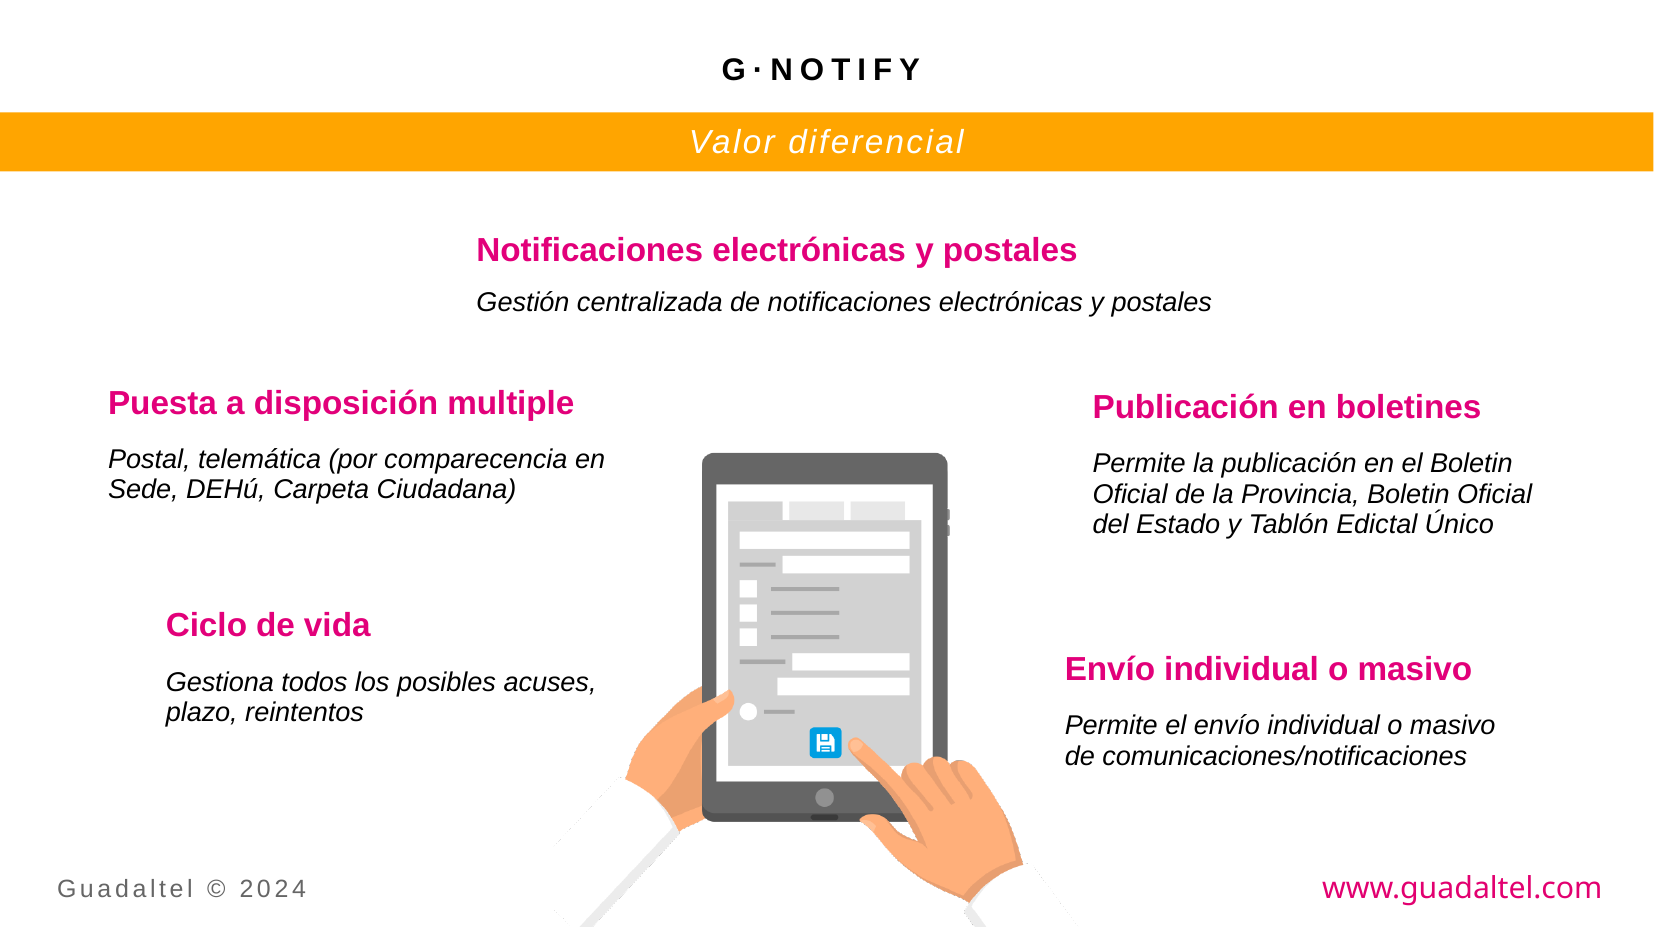

G·NOTIFY
Valor diferencial
Notificaciones electrónicas y postales
Gestión centralizada de notificaciones electrónicas y postales
Puesta a disposición multiple
Postal, telemática (por comparecencia en Sede, DEHú, Carpeta Ciudadana)
Publicación en boletines
Permite la publicación en el Boletin Oficial de la Provincia, Boletin Oficial del Estado y Tablón Edictal Único
Ciclo de vida
Gestiona todos los posibles acuses, plazo, reintentos
Envío individual o masivo
Permite el envío individual o masivo de comunicaciones/notificaciones
www.guadaltel.com
Guadaltel © 2024